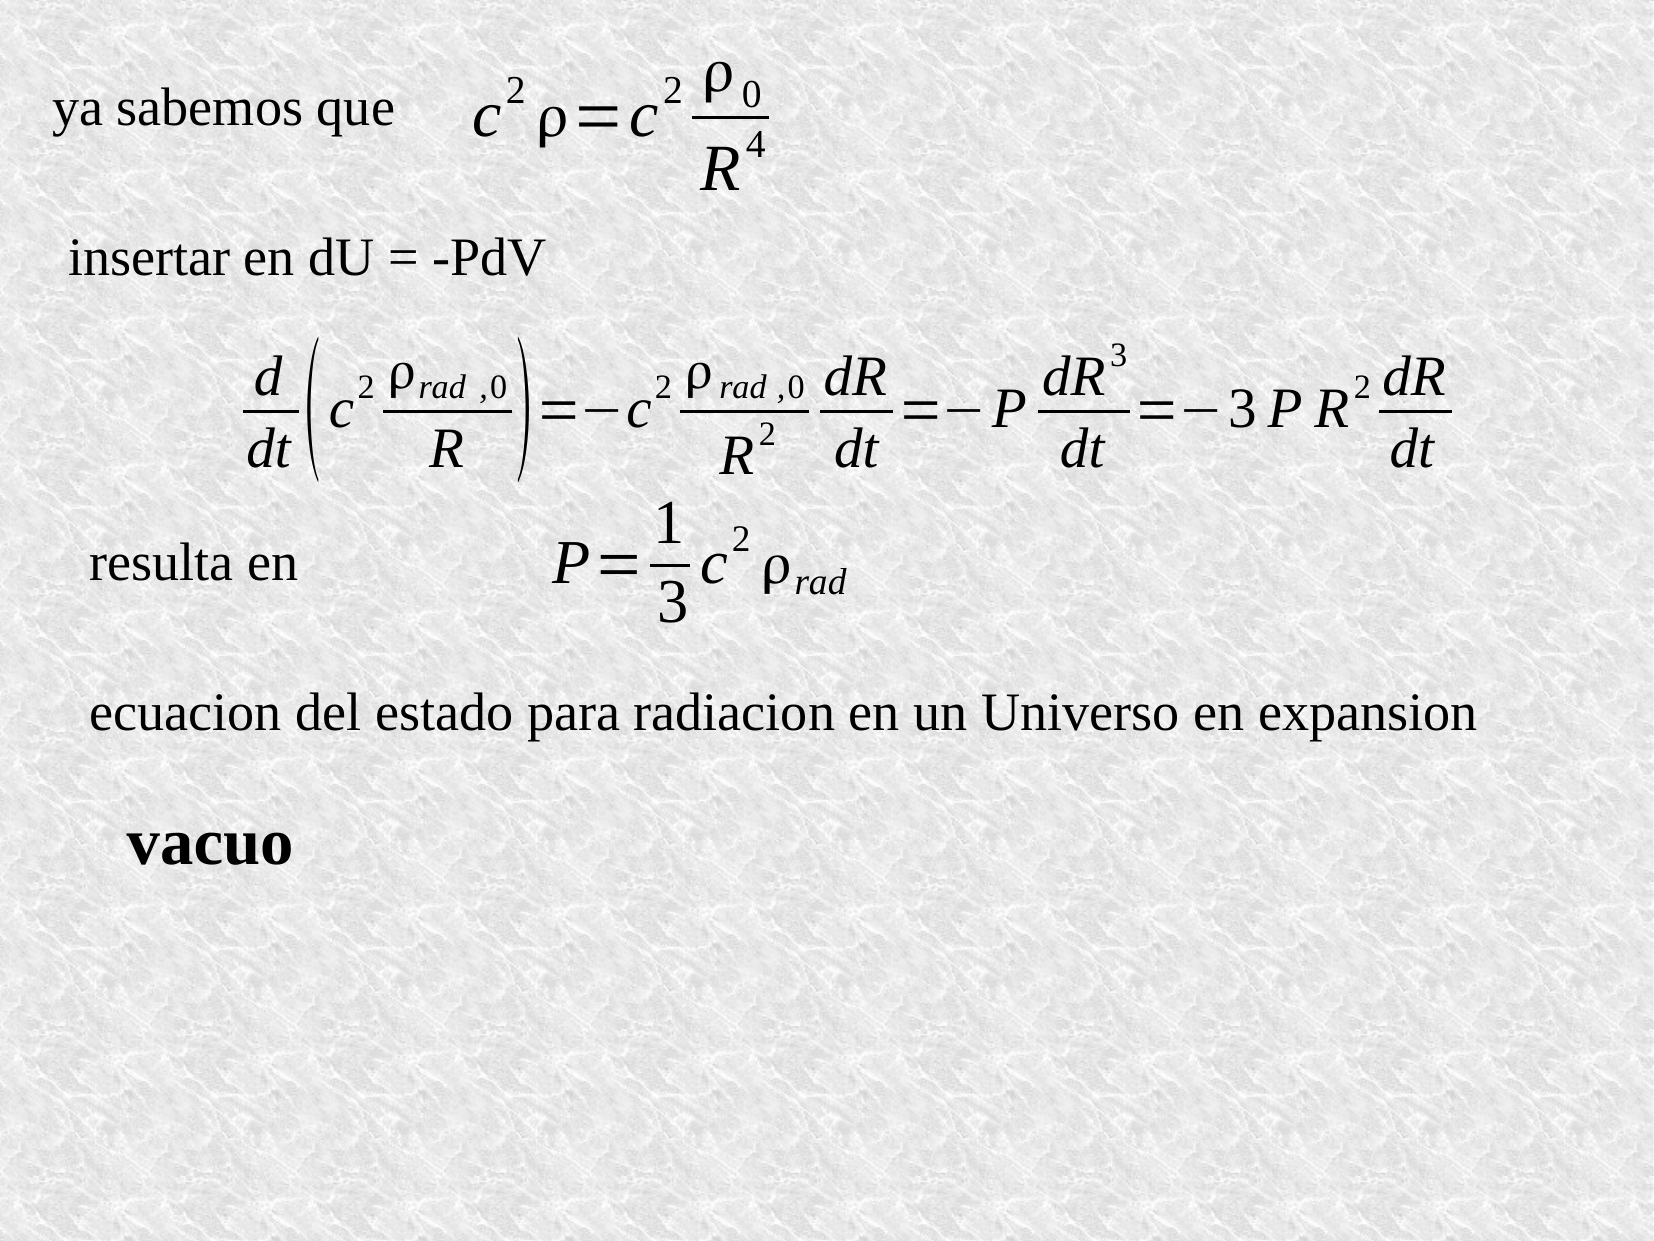

ya sabemos que
insertar en dU = -PdV
resulta en
ecuacion del estado para radiacion en un Universo en expansion
vacuo